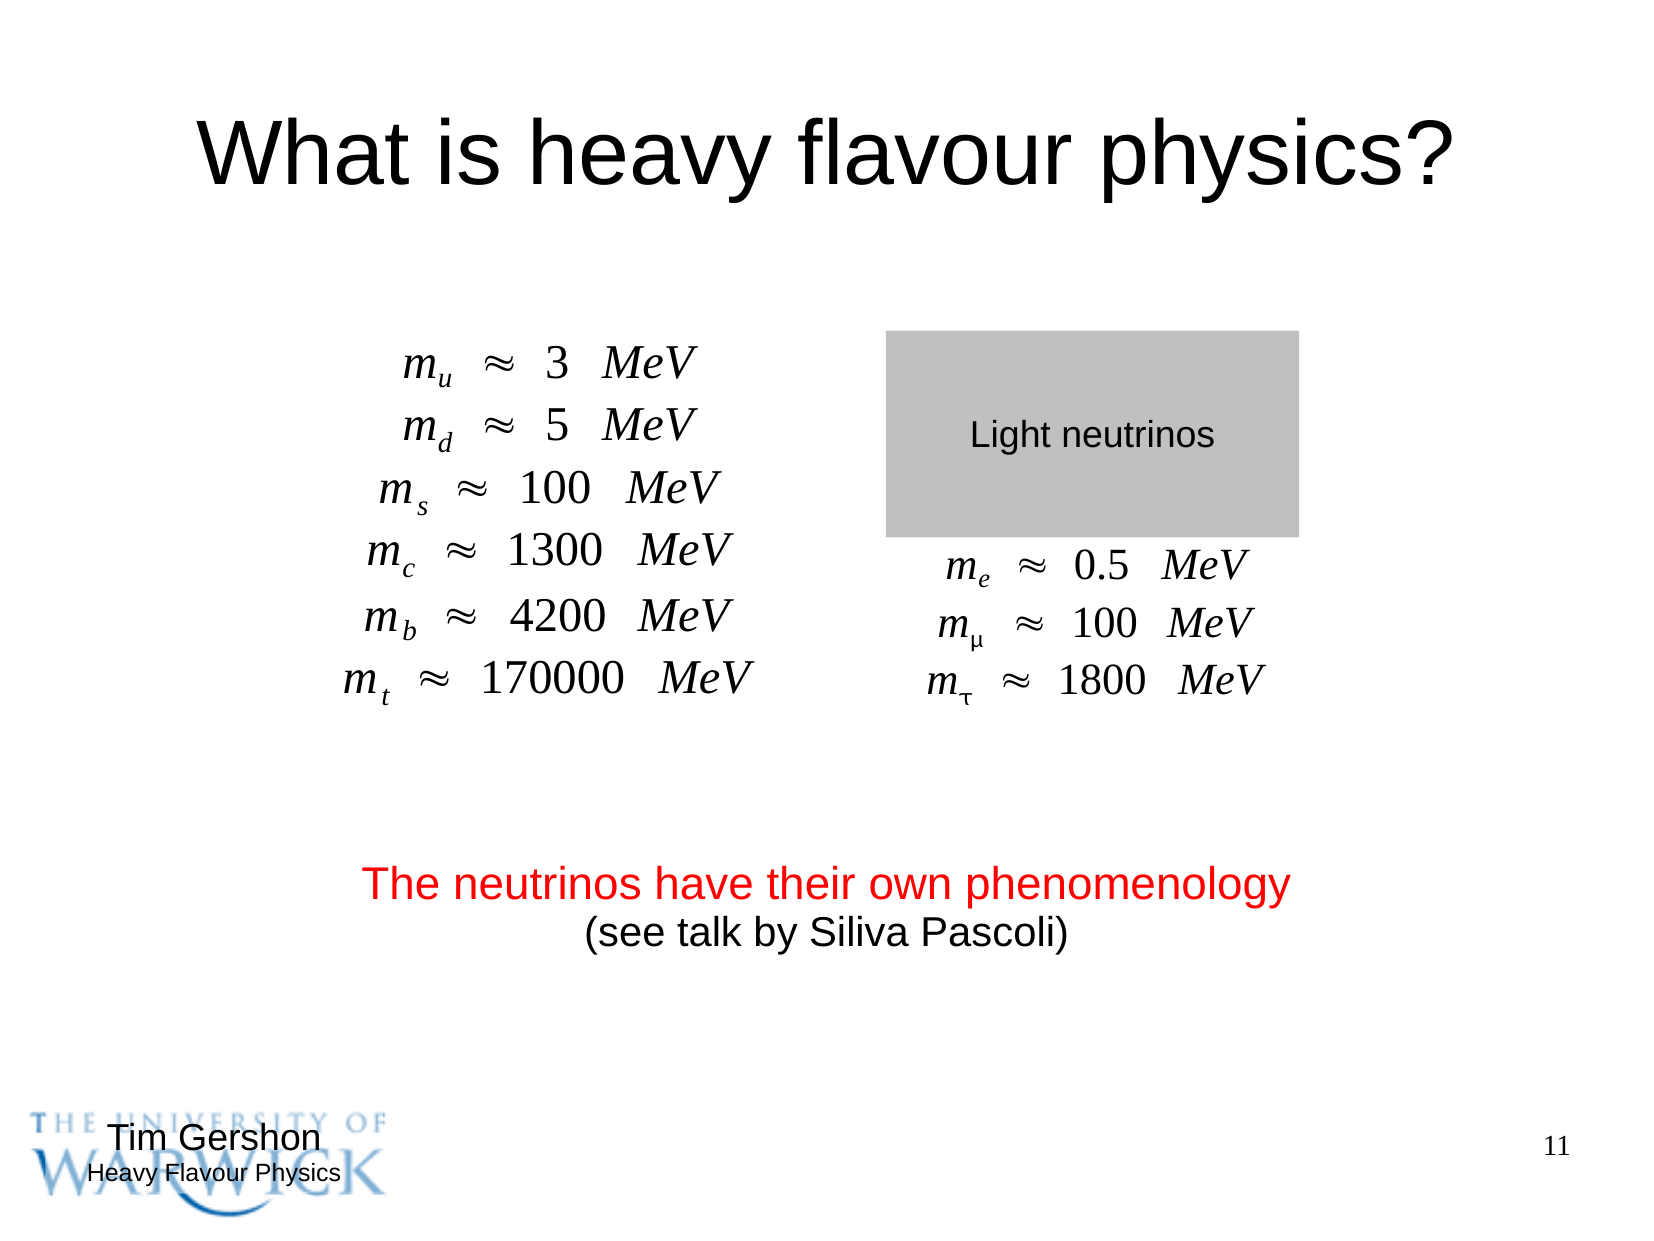

# What is heavy flavour physics?
Light neutrinos
The neutrinos have their own phenomenology
(see talk by Siliva Pascoli)
Tim Gershon
Heavy Flavour Physics
11